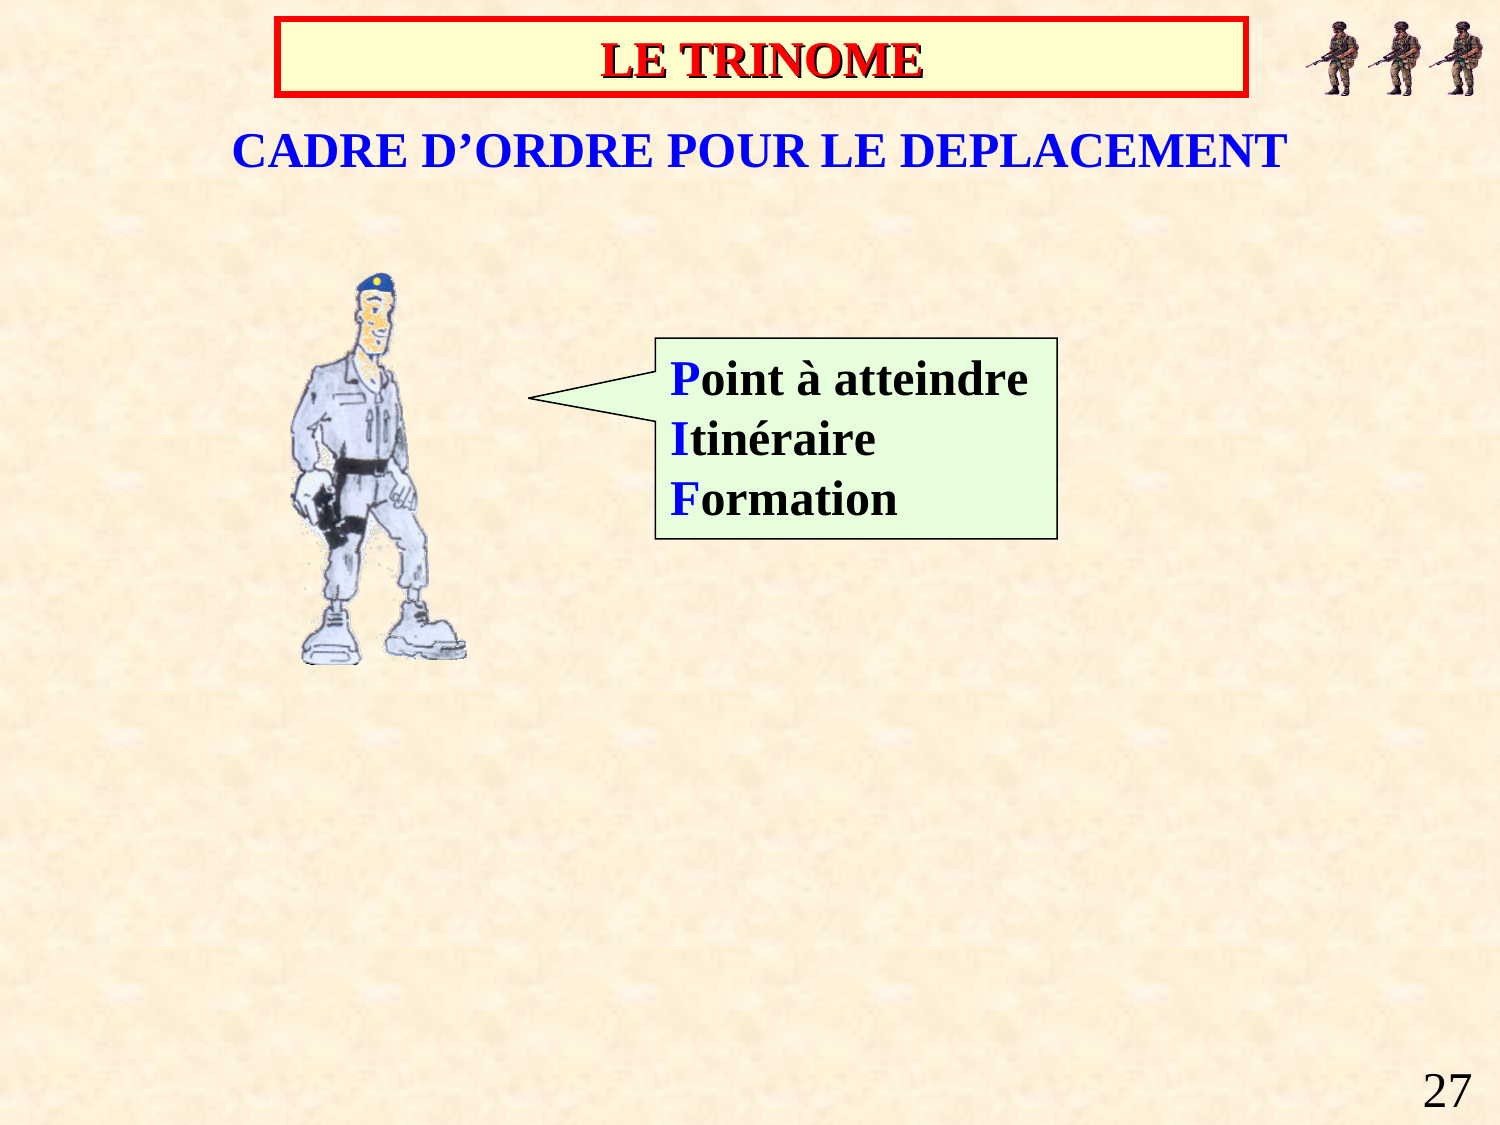

LE TRINOME
CADRE D’ORDRE POUR LE DEPLACEMENT
Point à atteindre
Itinéraire
Formation
27